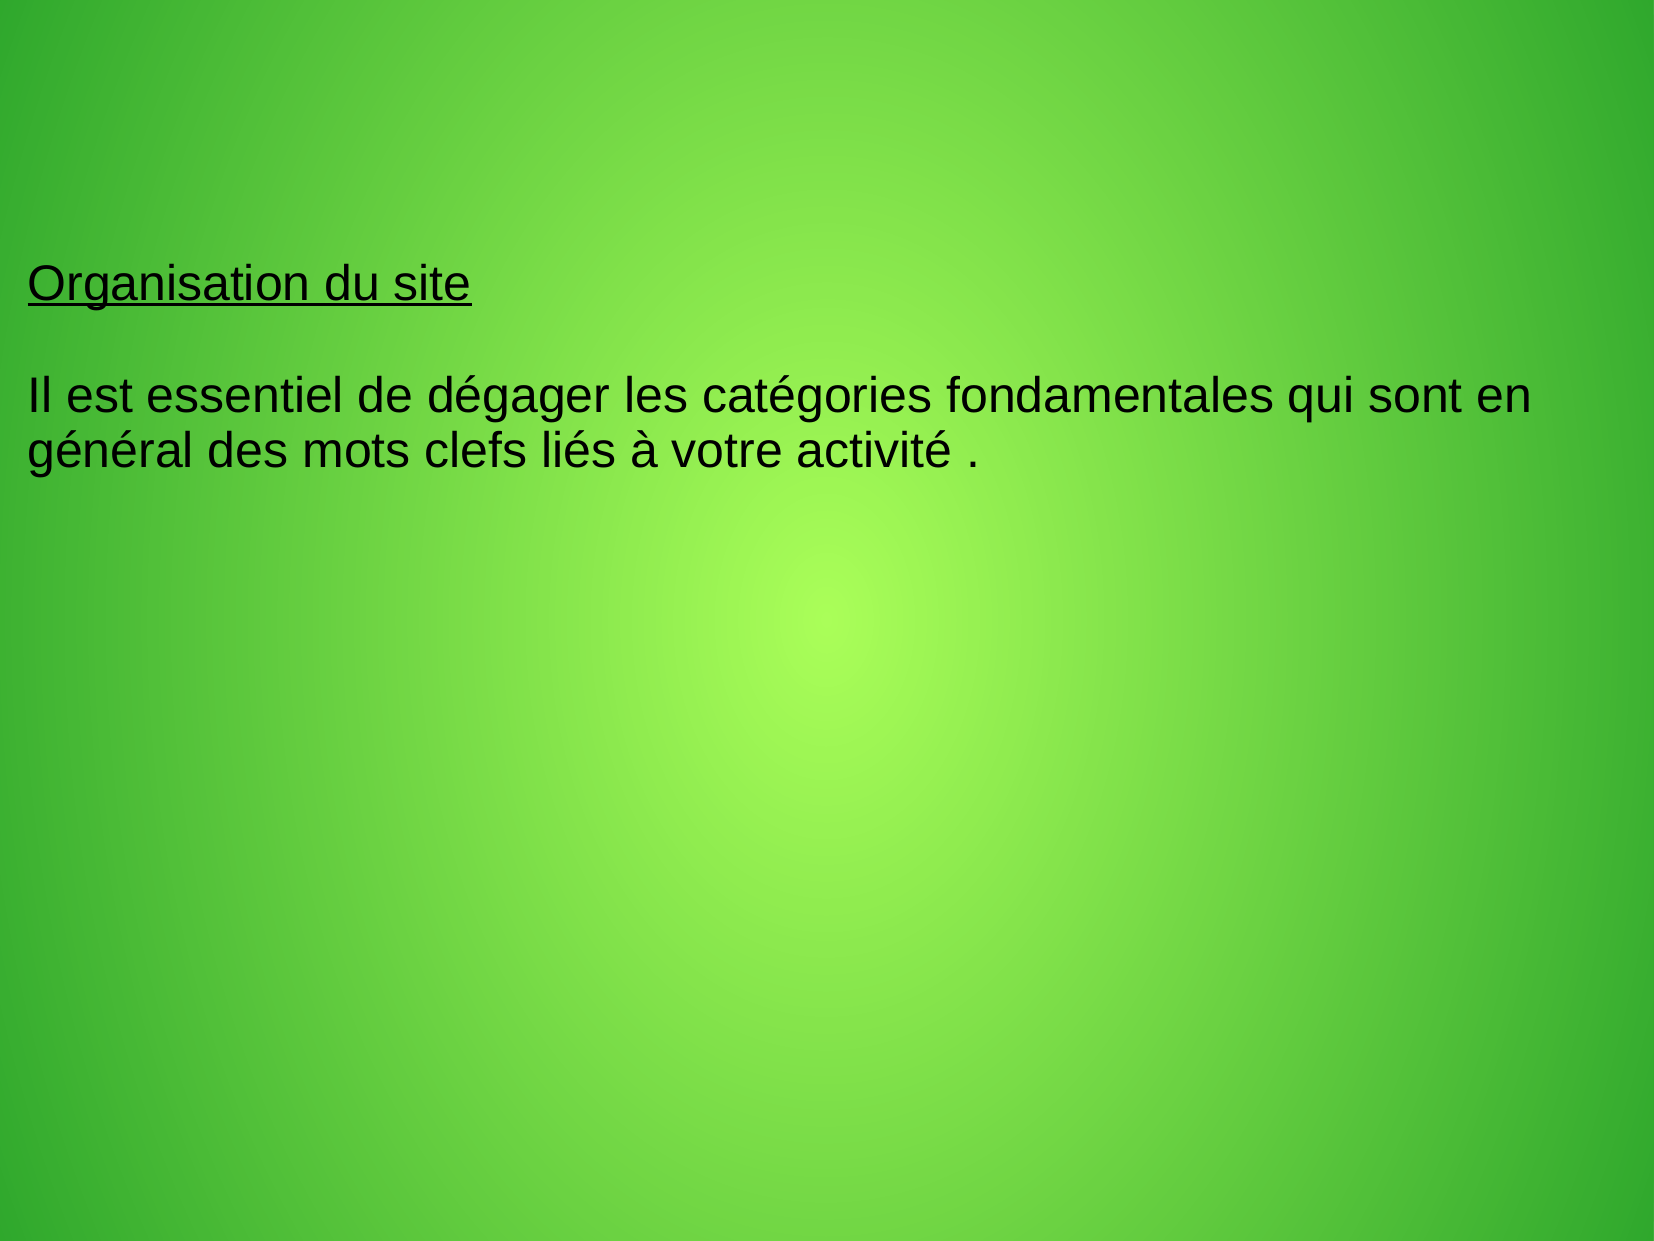

Organisation du site
Il est essentiel de dégager les catégories fondamentales qui sont en général des mots clefs liés à votre activité .